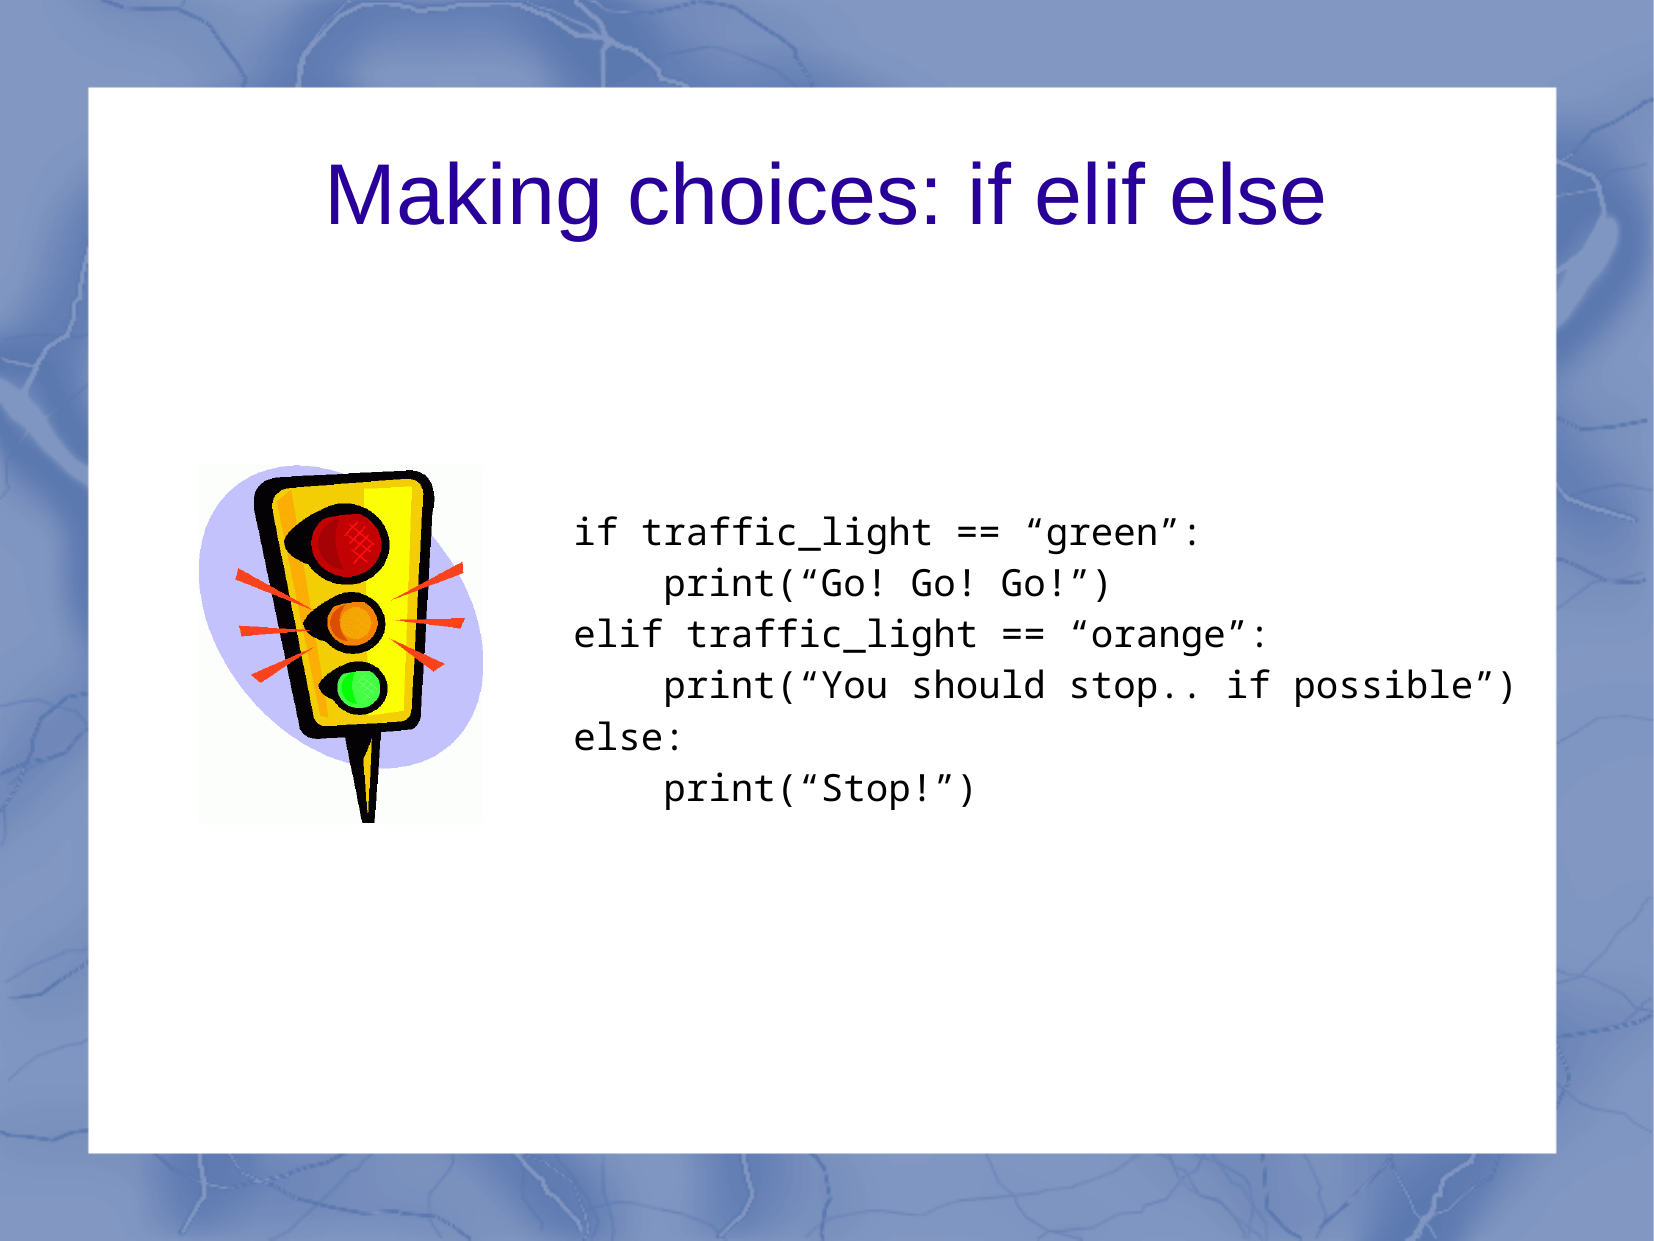

# Making choices: if elif else
if traffic_light == “green”:
 print(“Go! Go! Go!”)
elif traffic_light == “orange”:
 print(“You should stop.. if possible”)
else:
 print(“Stop!”)